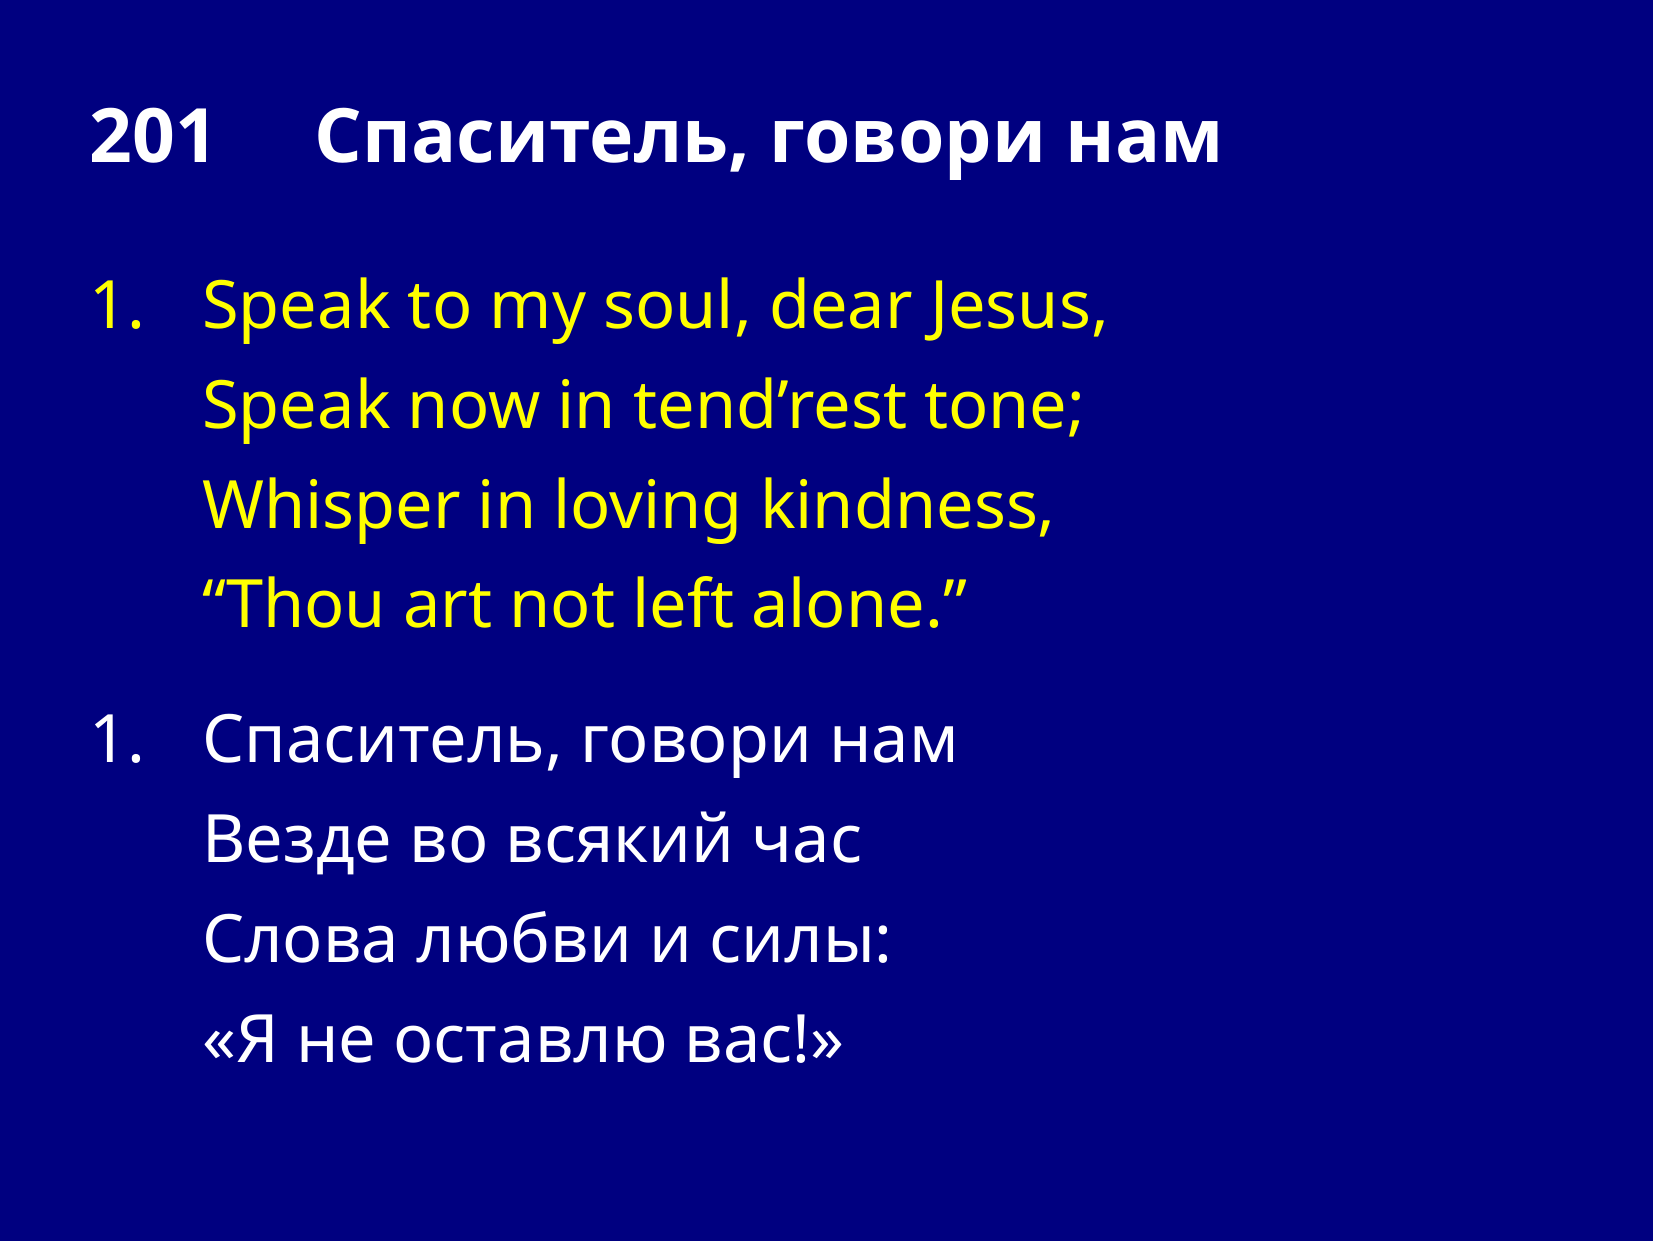

201	Спаситель, говори нам
1.	Speak to my soul, dear Jesus,
	Speak now in tend’rest tone;
	Whisper in loving kindness,
	“Thou art not left alone.”
1.	Спаситель, говори нам
	Везде во всякий час
	Слова любви и силы:
	«Я не оставлю вас!»